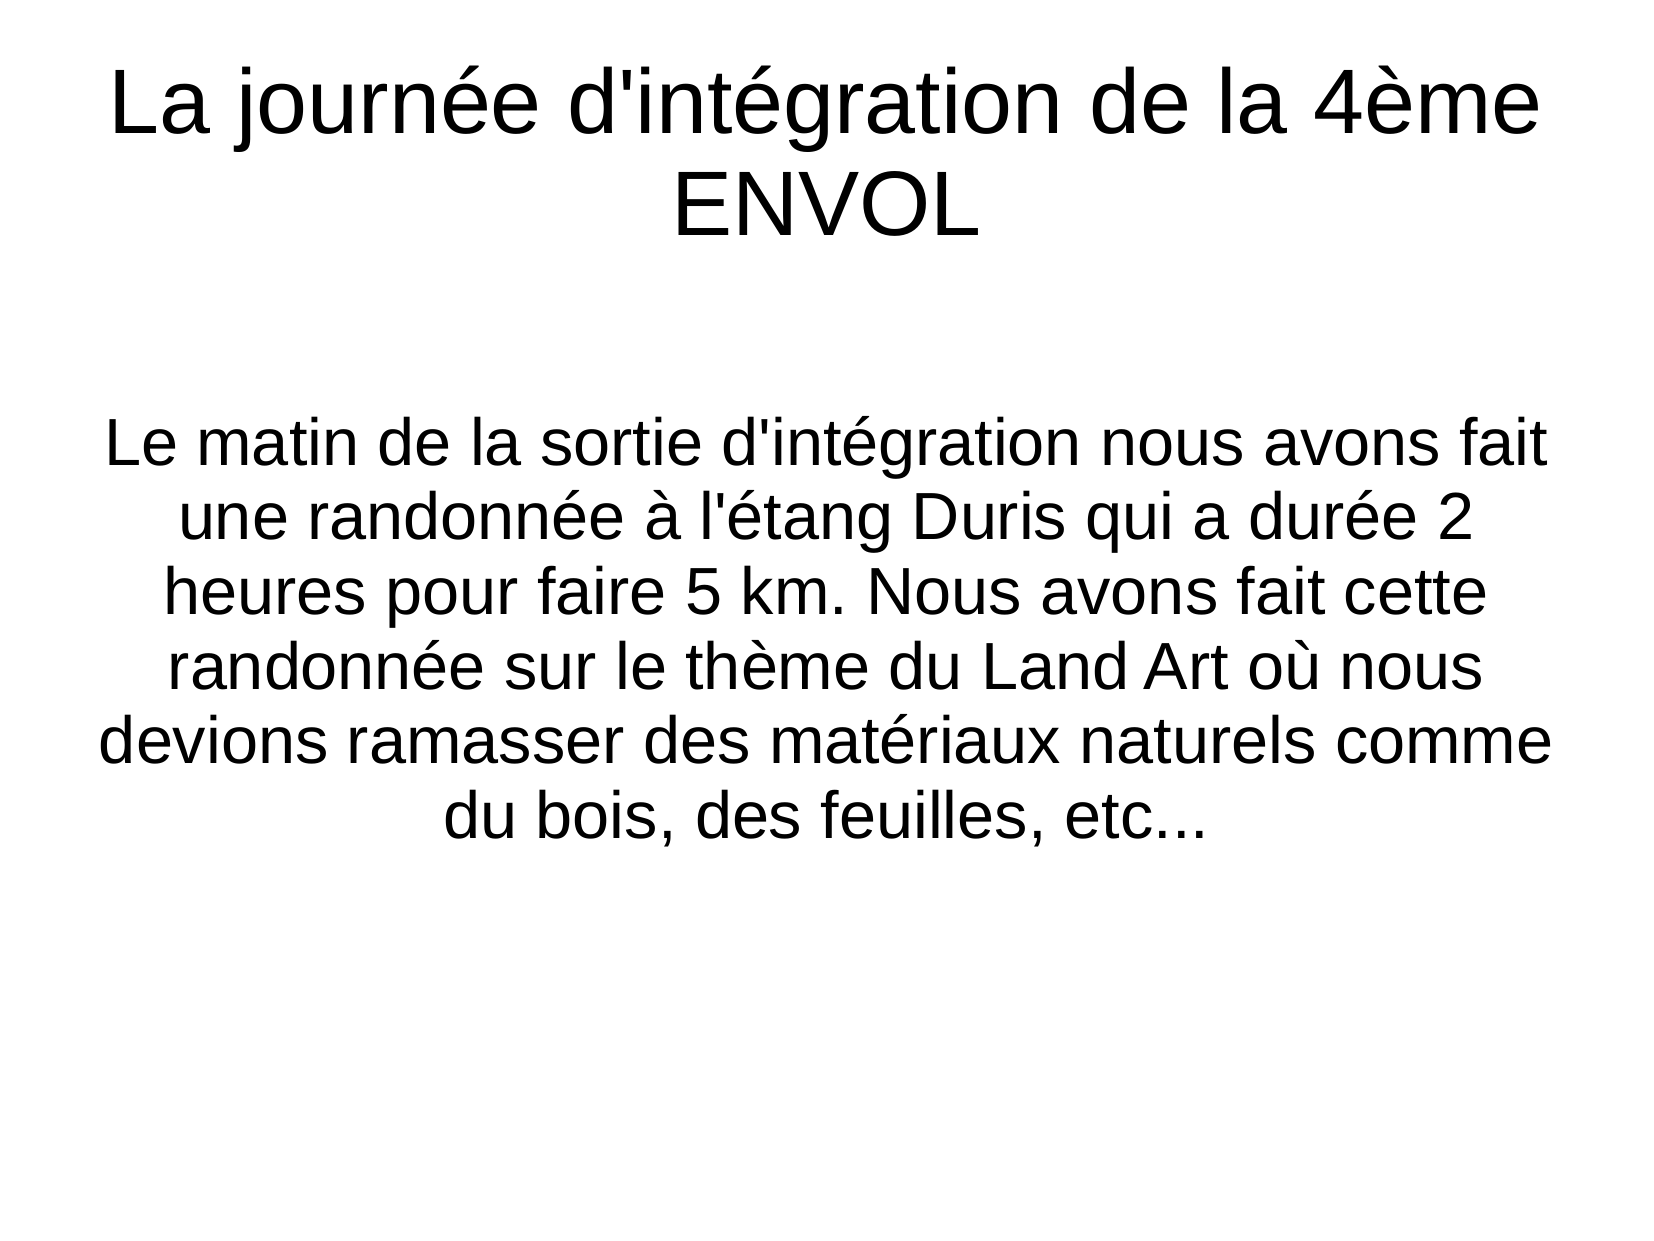

# La journée d'intégration de la 4ème ENVOL
Le matin de la sortie d'intégration nous avons fait une randonnée à l'étang Duris qui a durée 2 heures pour faire 5 km. Nous avons fait cette randonnée sur le thème du Land Art où nous devions ramasser des matériaux naturels comme du bois, des feuilles, etc...